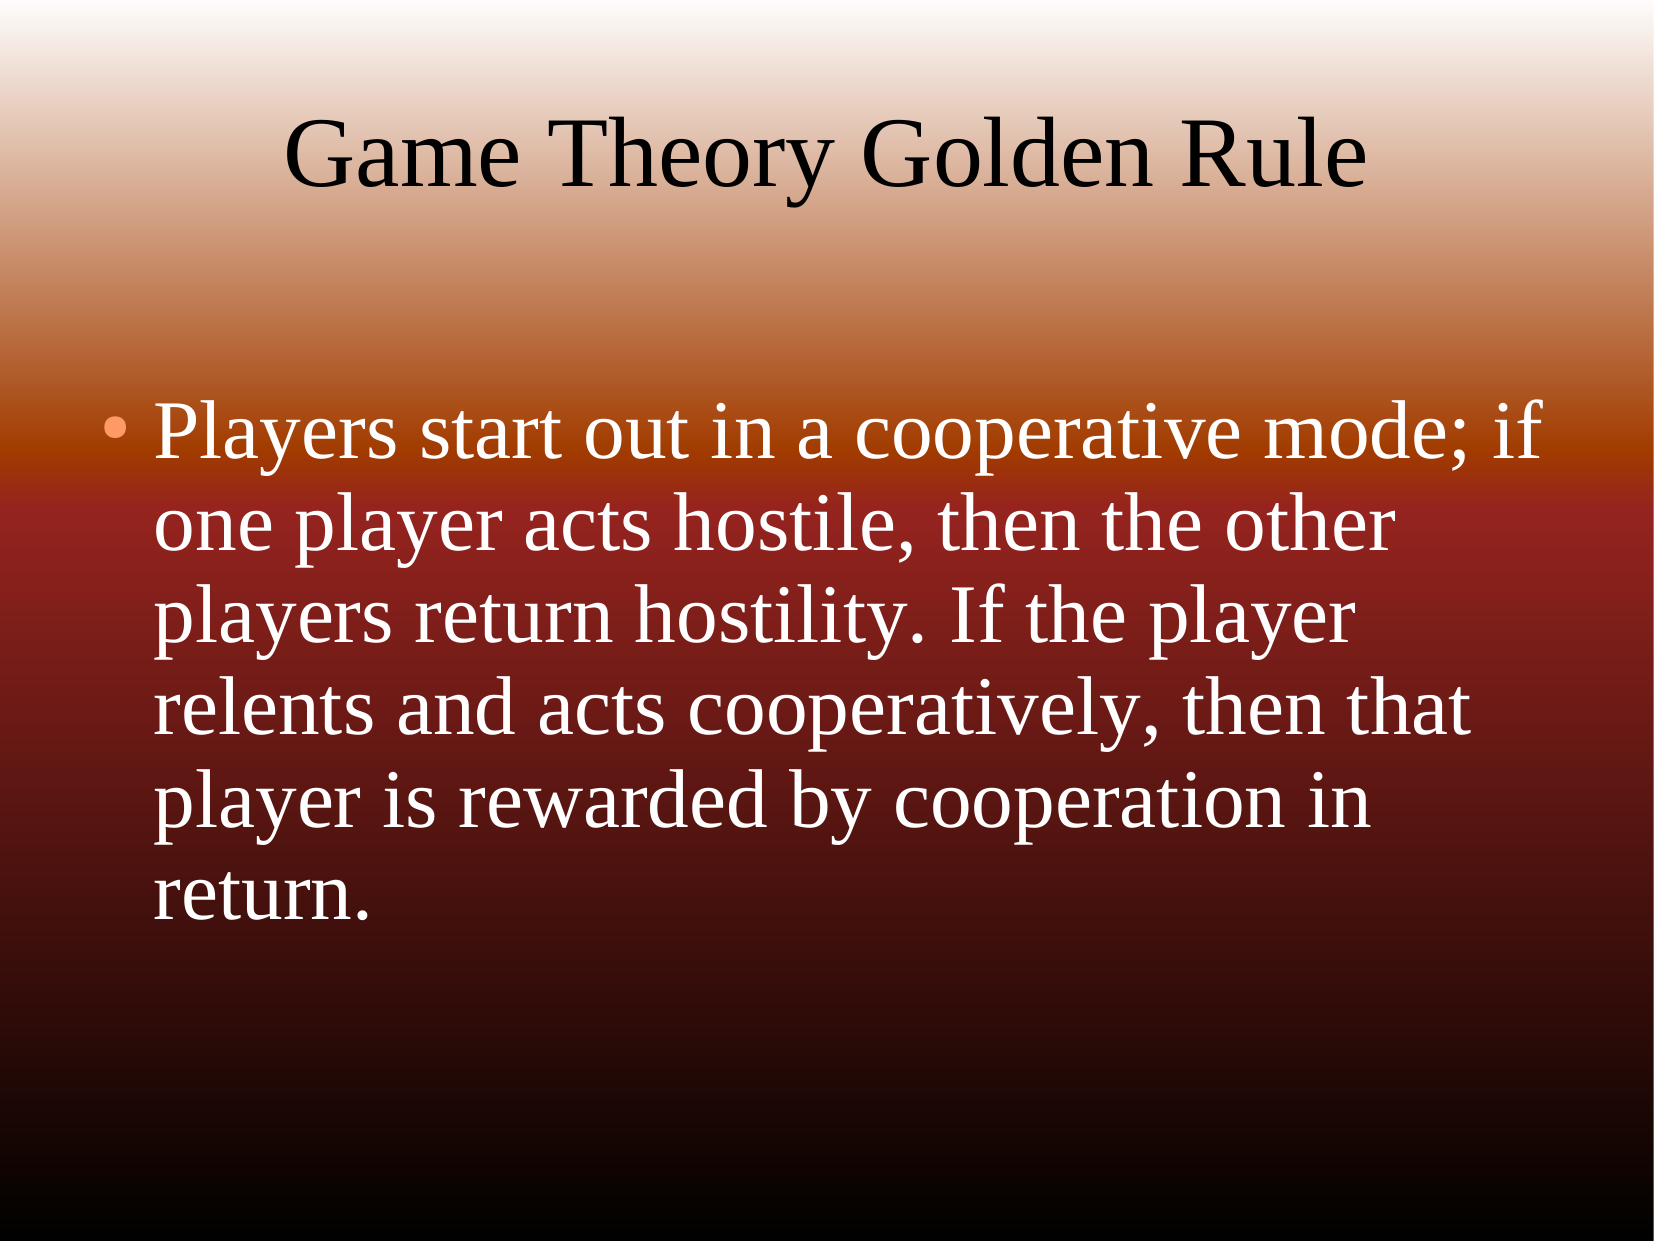

# Game Theory Golden Rule
Players start out in a cooperative mode; if one player acts hostile, then the other players return hostility. If the player relents and acts cooperatively, then that player is rewarded by cooperation in return.